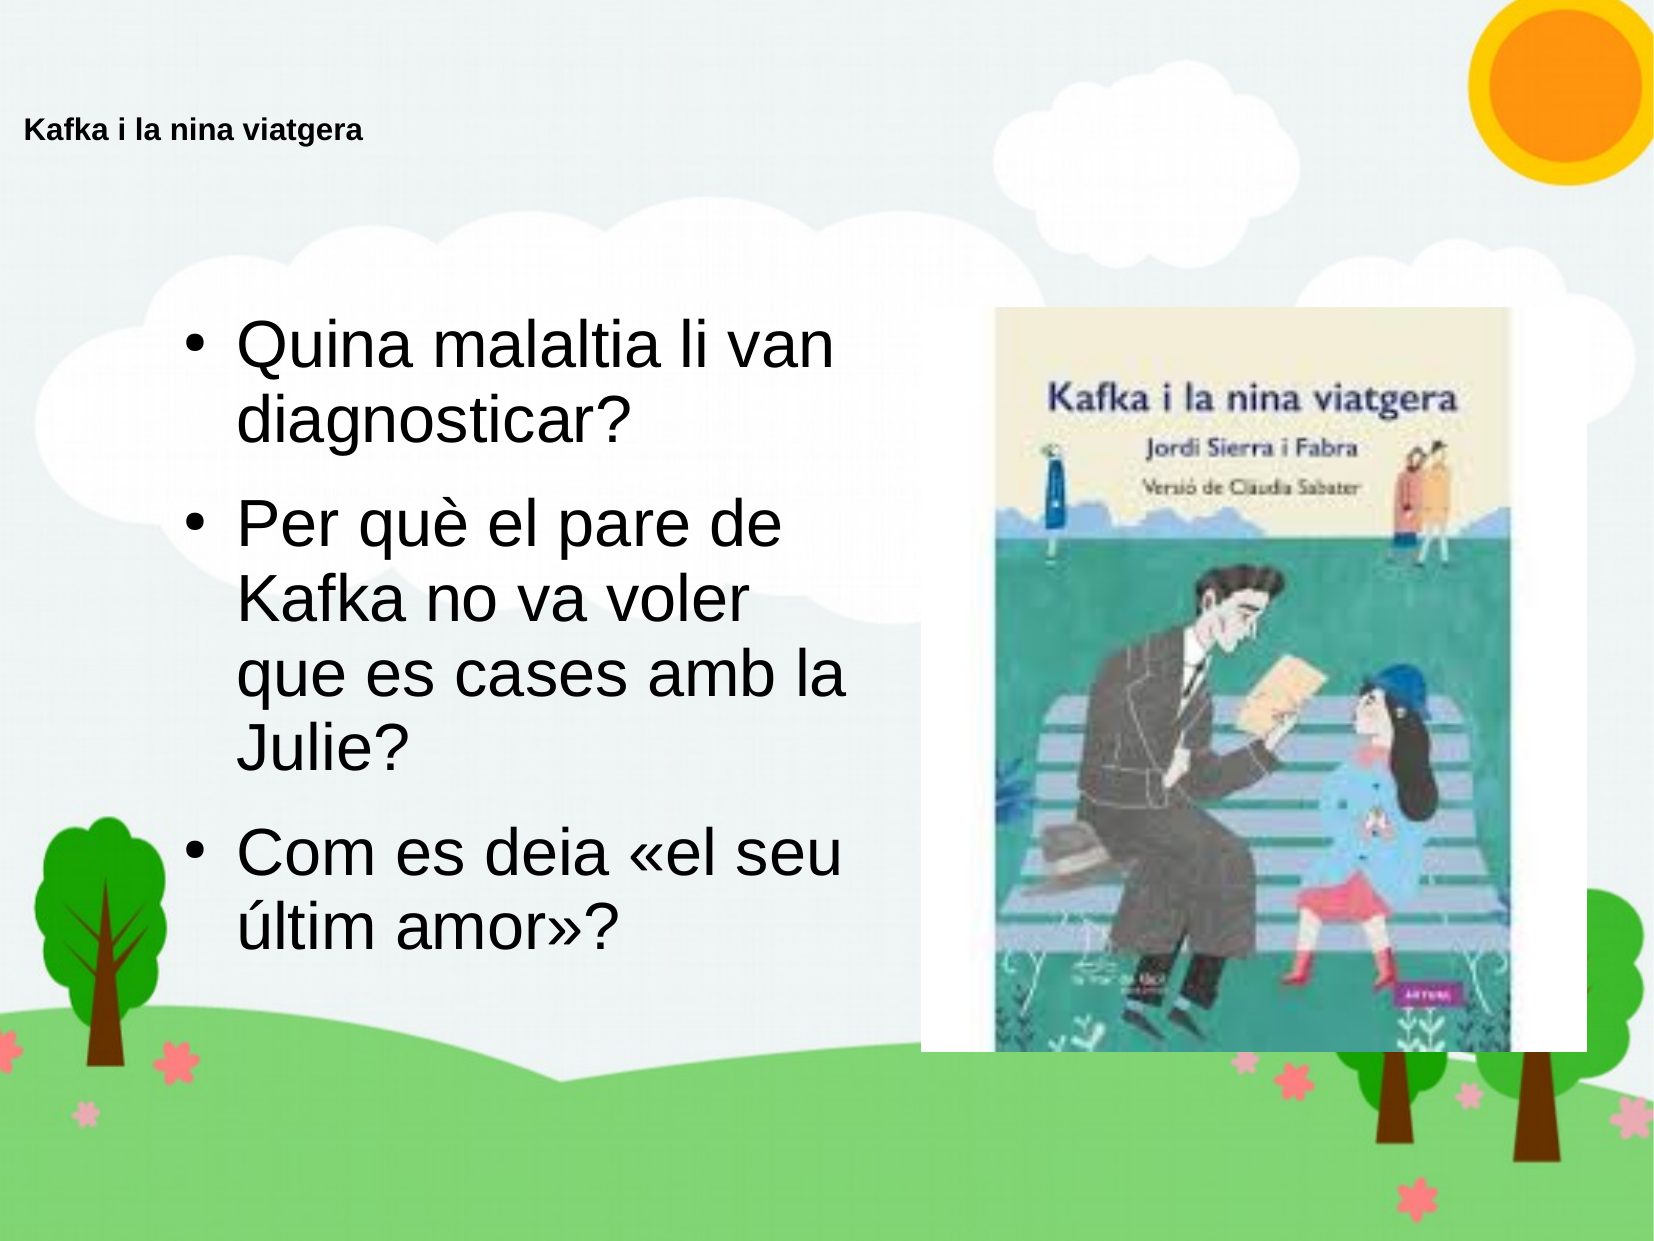

# Kafka i la nina viatgera
Quina malaltia li van diagnosticar?
Per què el pare de Kafka no va voler que es cases amb la Julie?
Com es deia «el seu últim amor»?